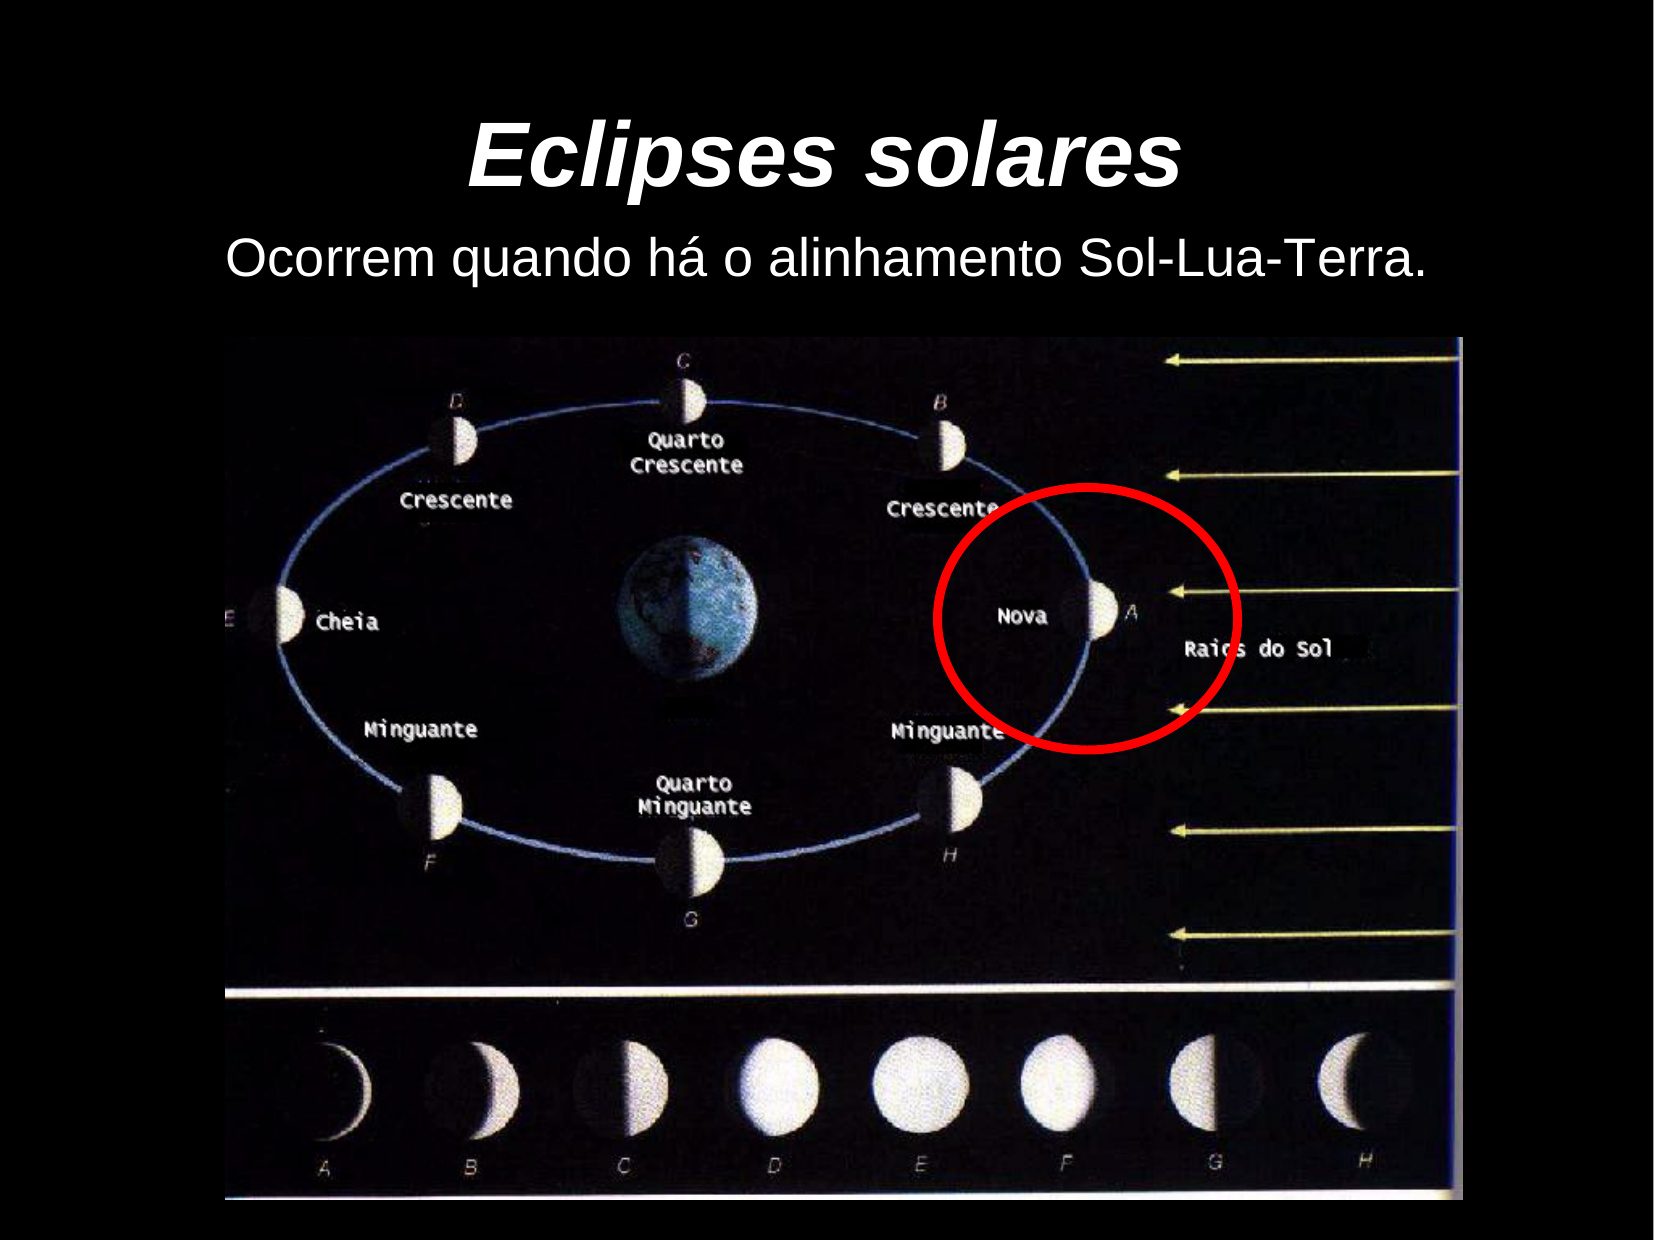

# Eclipses solares
Ocorrem quando há o alinhamento Sol-Lua-Terra.